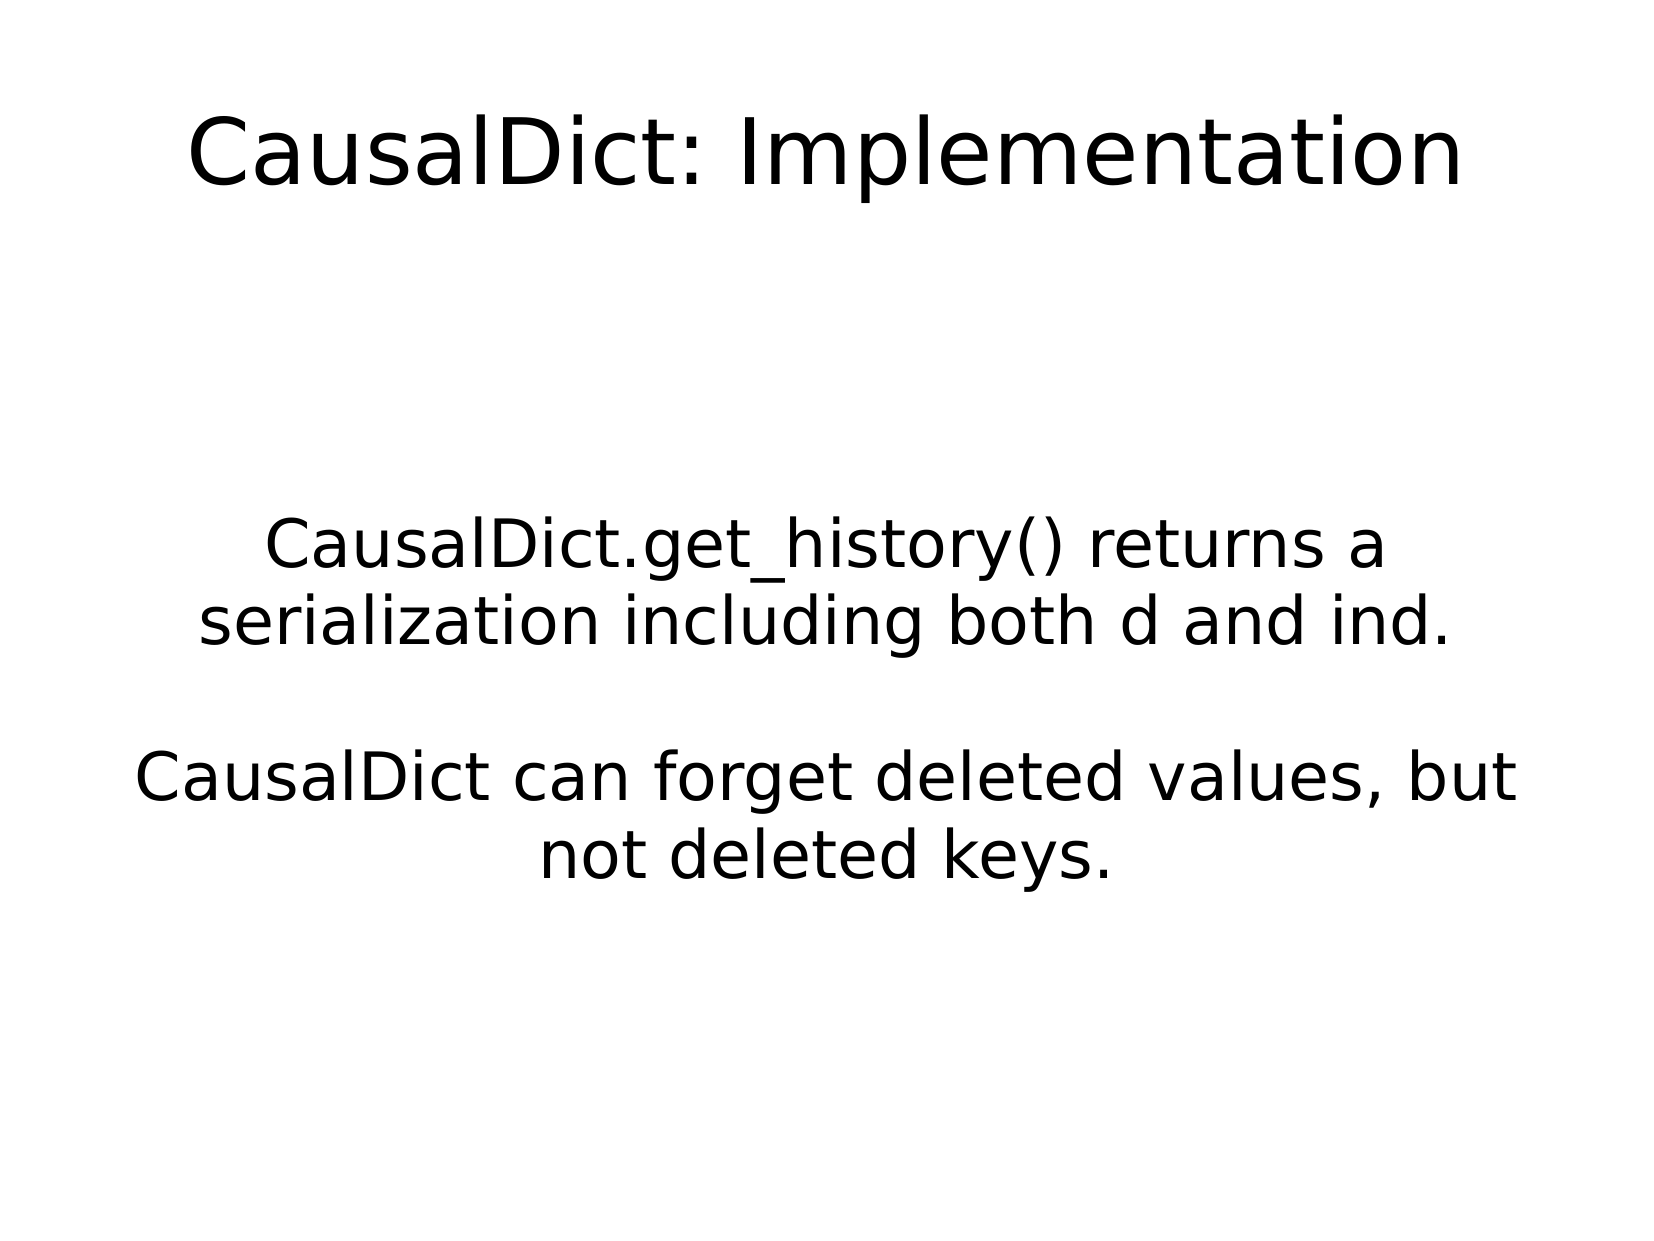

# CausalDict: Implementation
CausalDict.get_history() returns a serialization including both d and ind.
CausalDict can forget deleted values, but not deleted keys.